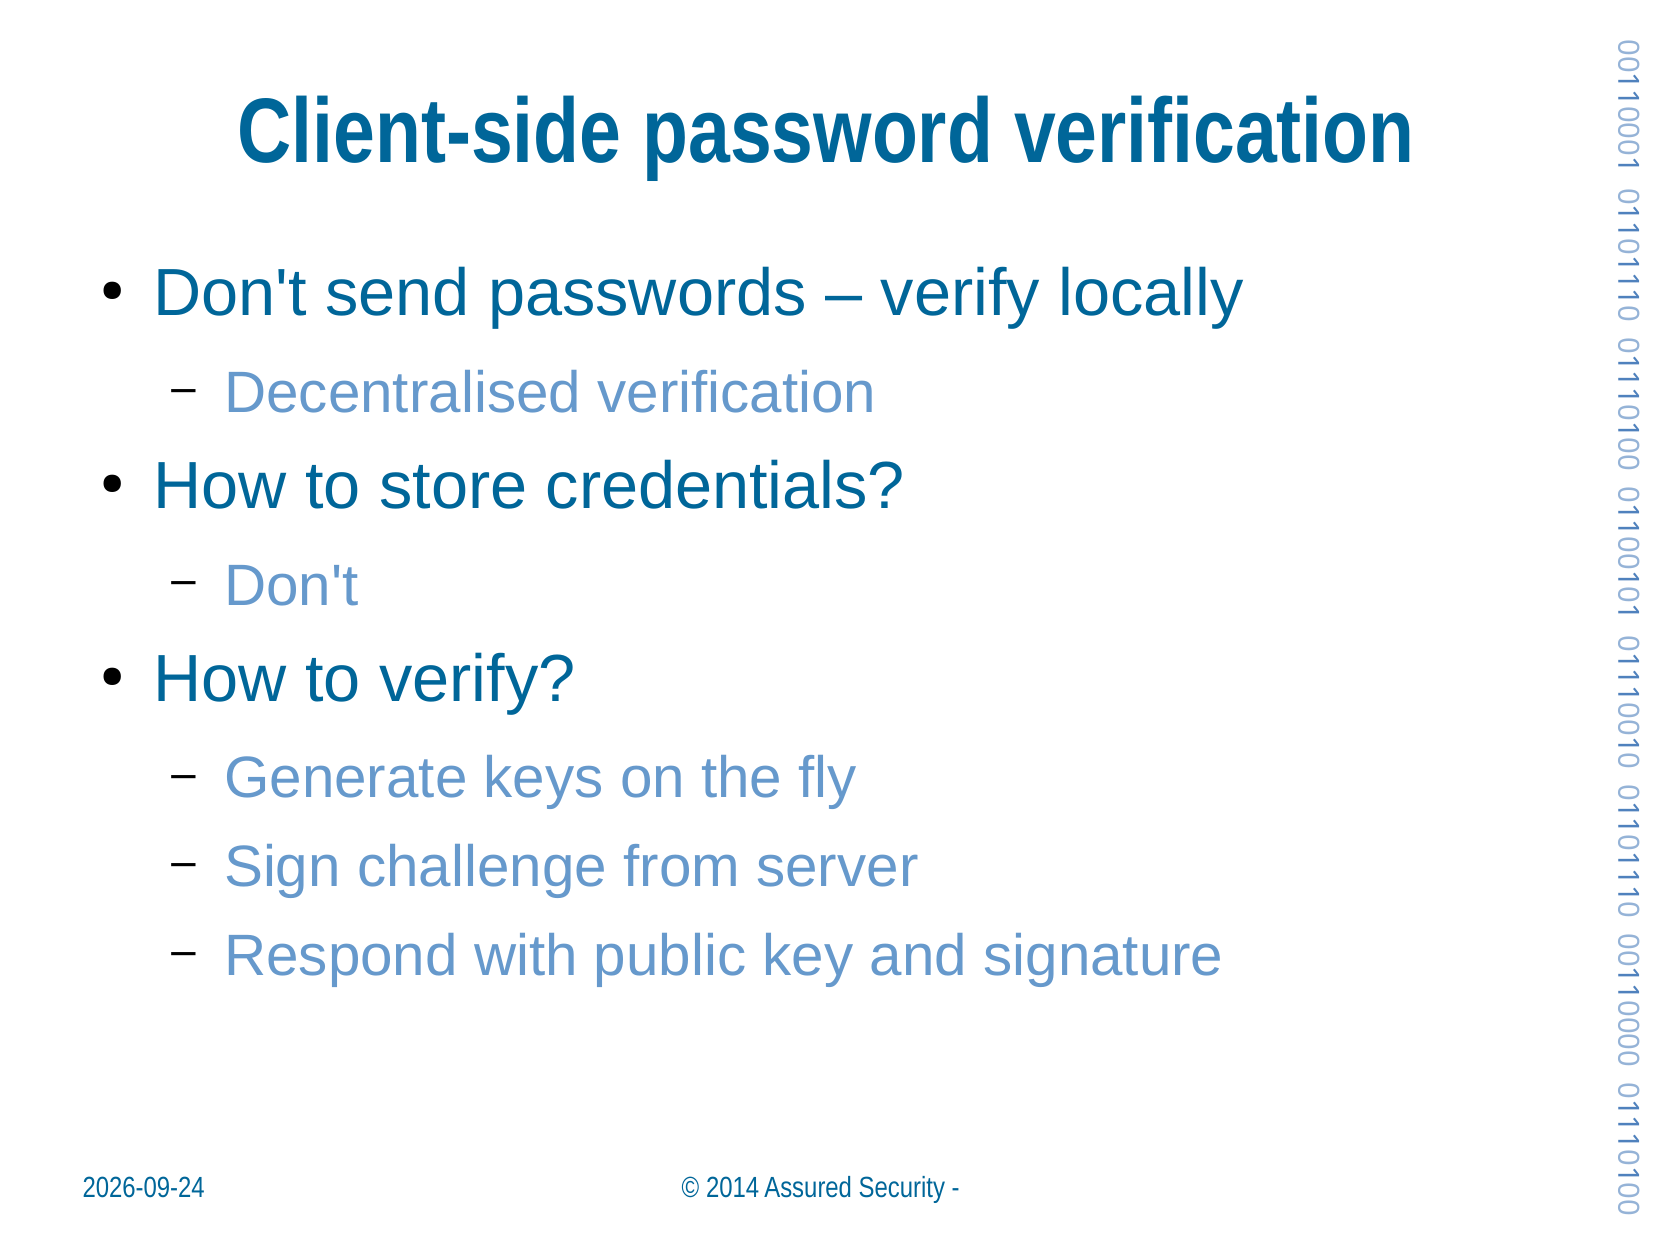

# Client-side password verification
Don't send passwords – verify locally
Decentralised verification
How to store credentials?
Don't
How to verify?
Generate keys on the fly
Sign challenge from server
Respond with public key and signature